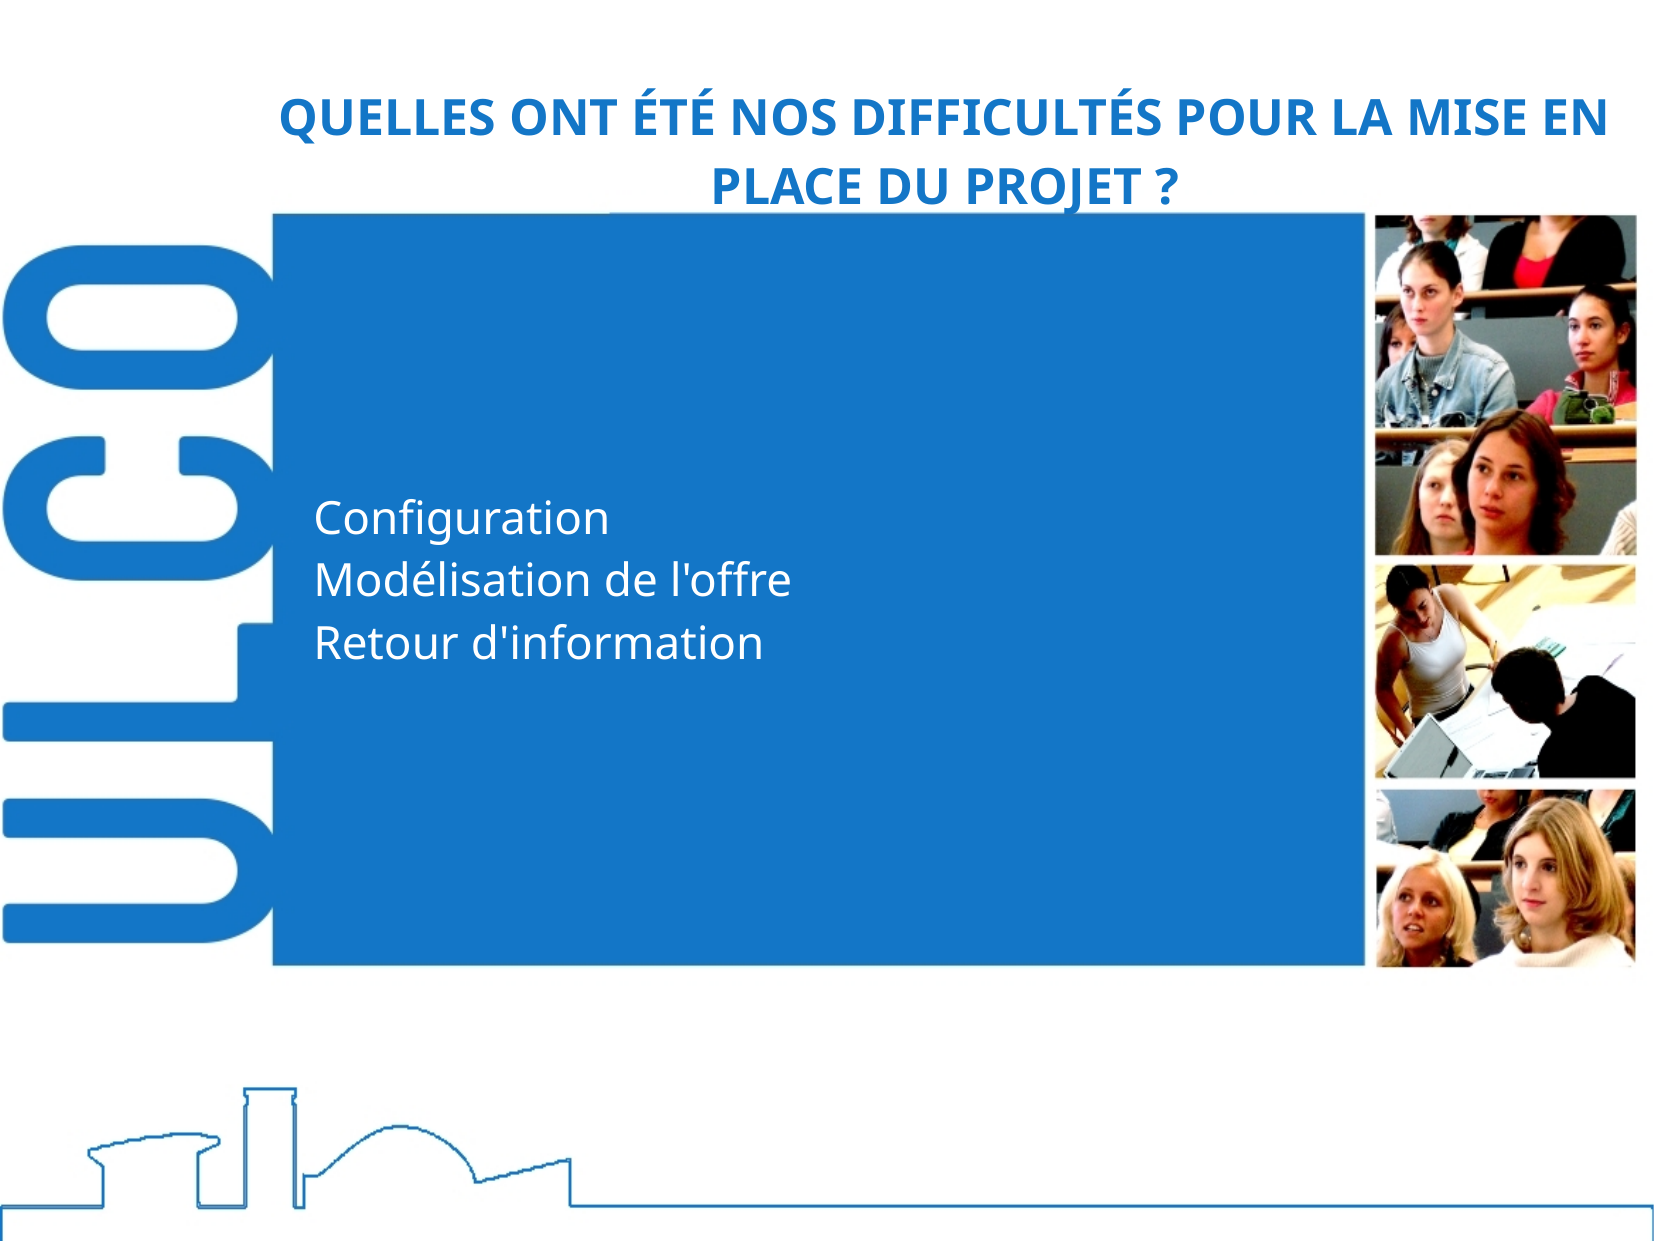

# QUELLES ONT ÉTÉ NOS DIFFICULTÉS POUR LA MISE EN PLACE DU PROJET ?
 Configuration
 Modélisation de l'offre
 Retour d'information